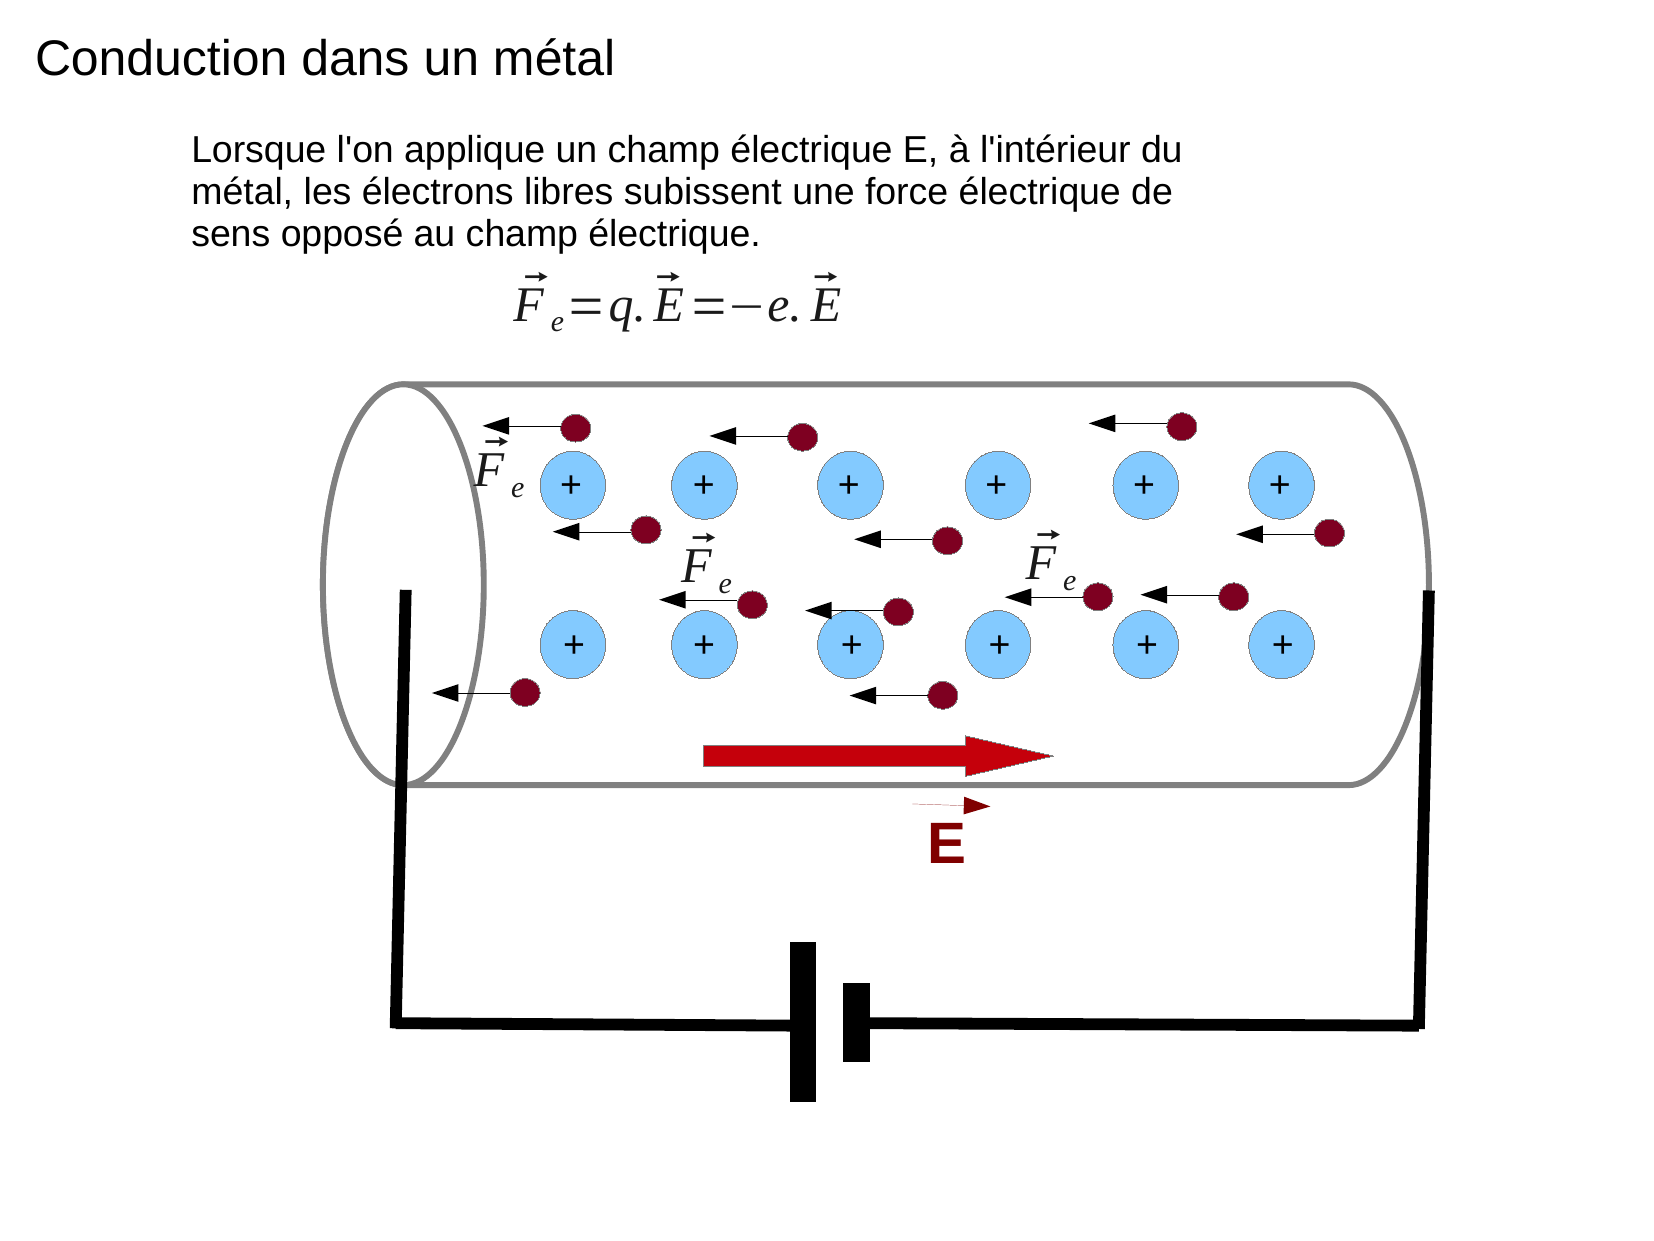

Conduction dans un métal
Lorsque l'on applique un champ électrique E, à l'intérieur du métal, les électrons libres subissent une force électrique de sens opposé au champ électrique.
+
+
+
+
+
+
+
+
+
+
+
+
E